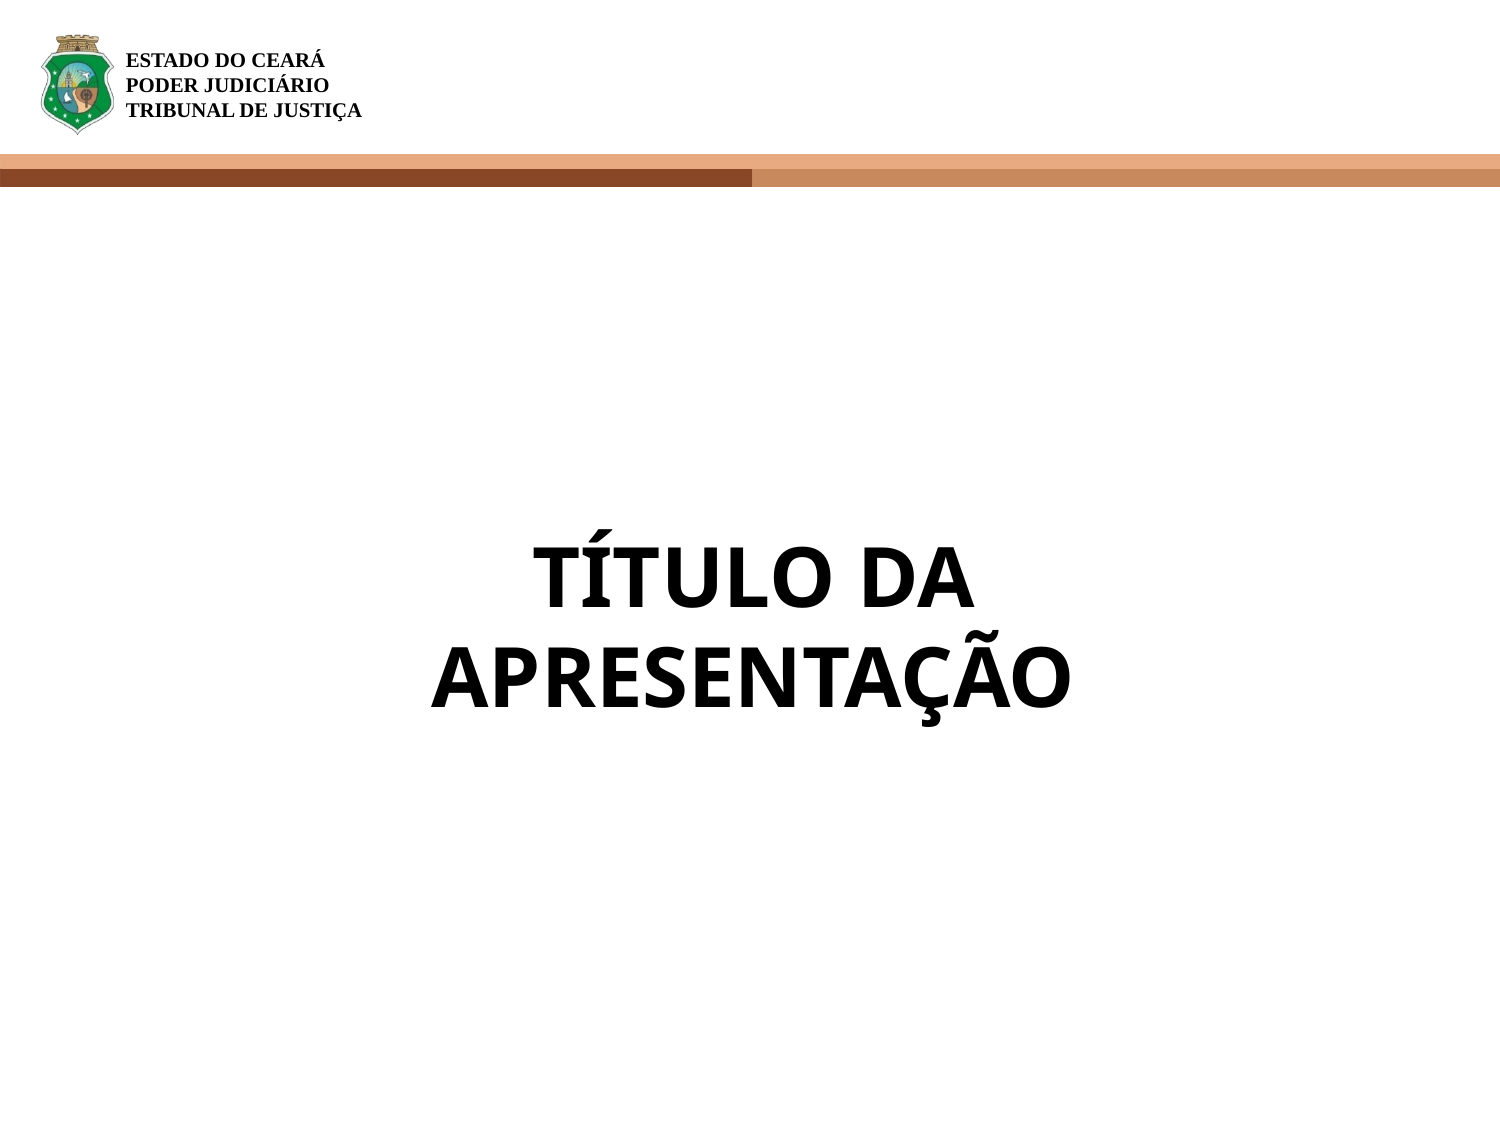

ESTADO DO CEARÁ
PODER JUDICIÁRIO
TRIBUNAL DE JUSTIÇA
TÍTULO DA APRESENTAÇÃO